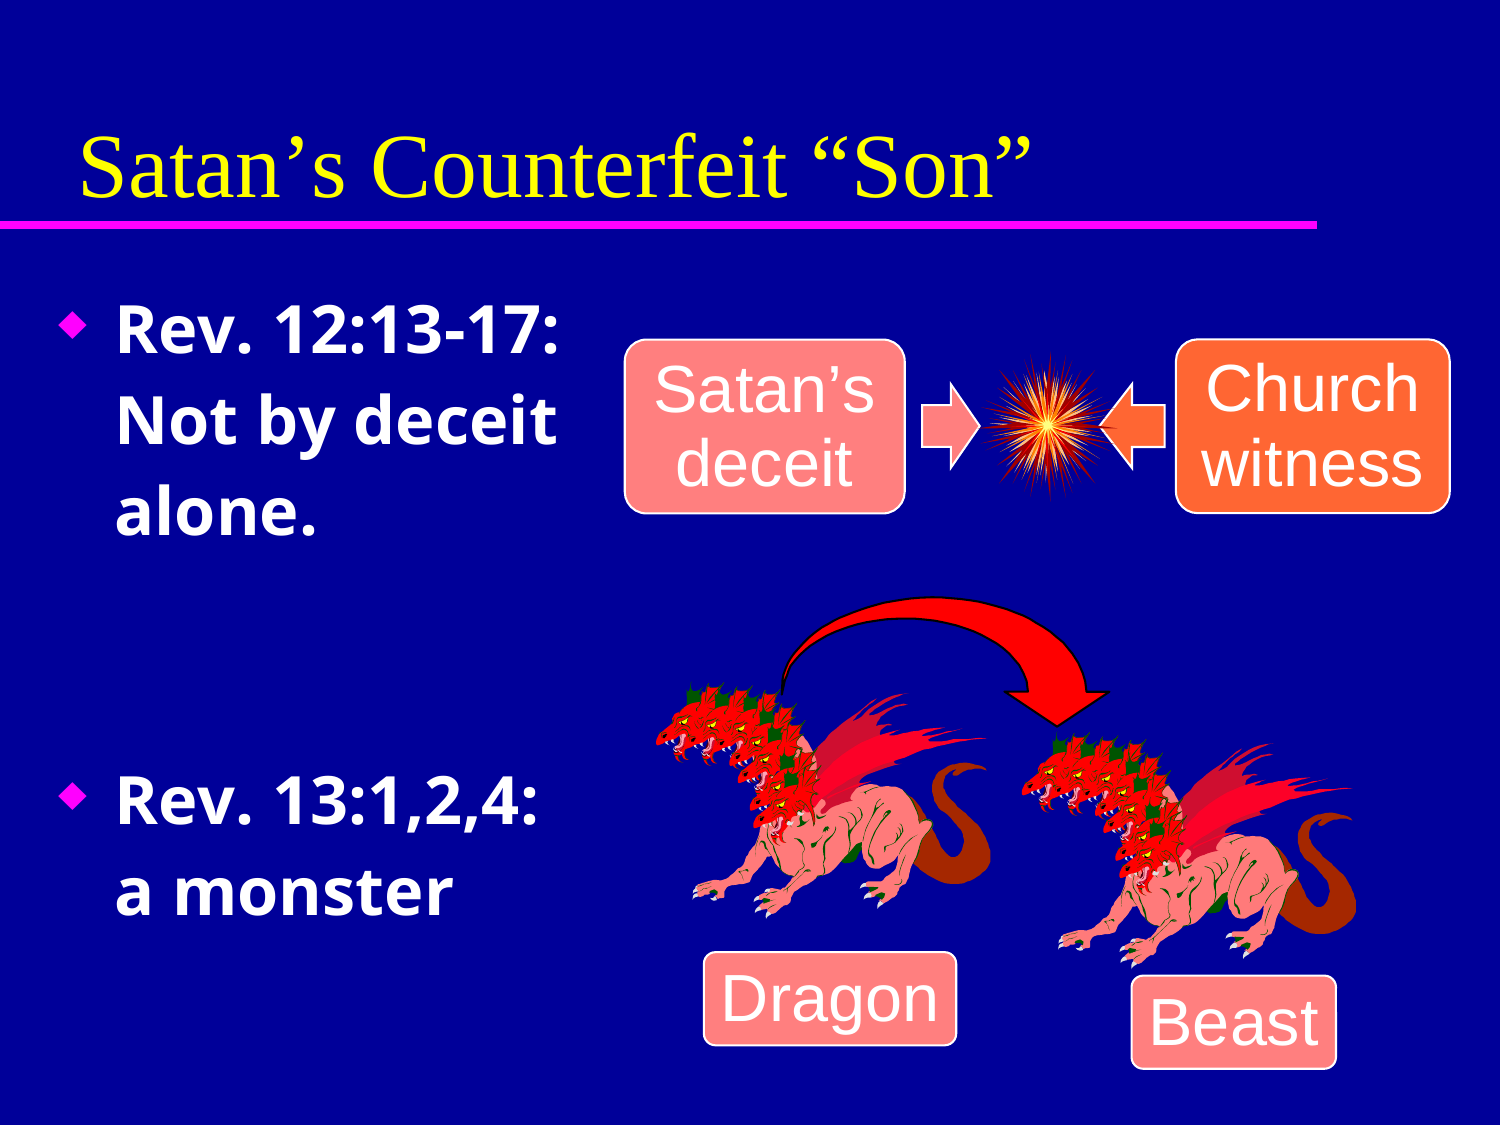

# Satan’s Counterfeit “Son”
Rev. 12:13-17:
Not by deceit alone.
Rev. 13:1,2,4:
a monster
Church
witness
Satan’s
deceit
Dragon
Beast